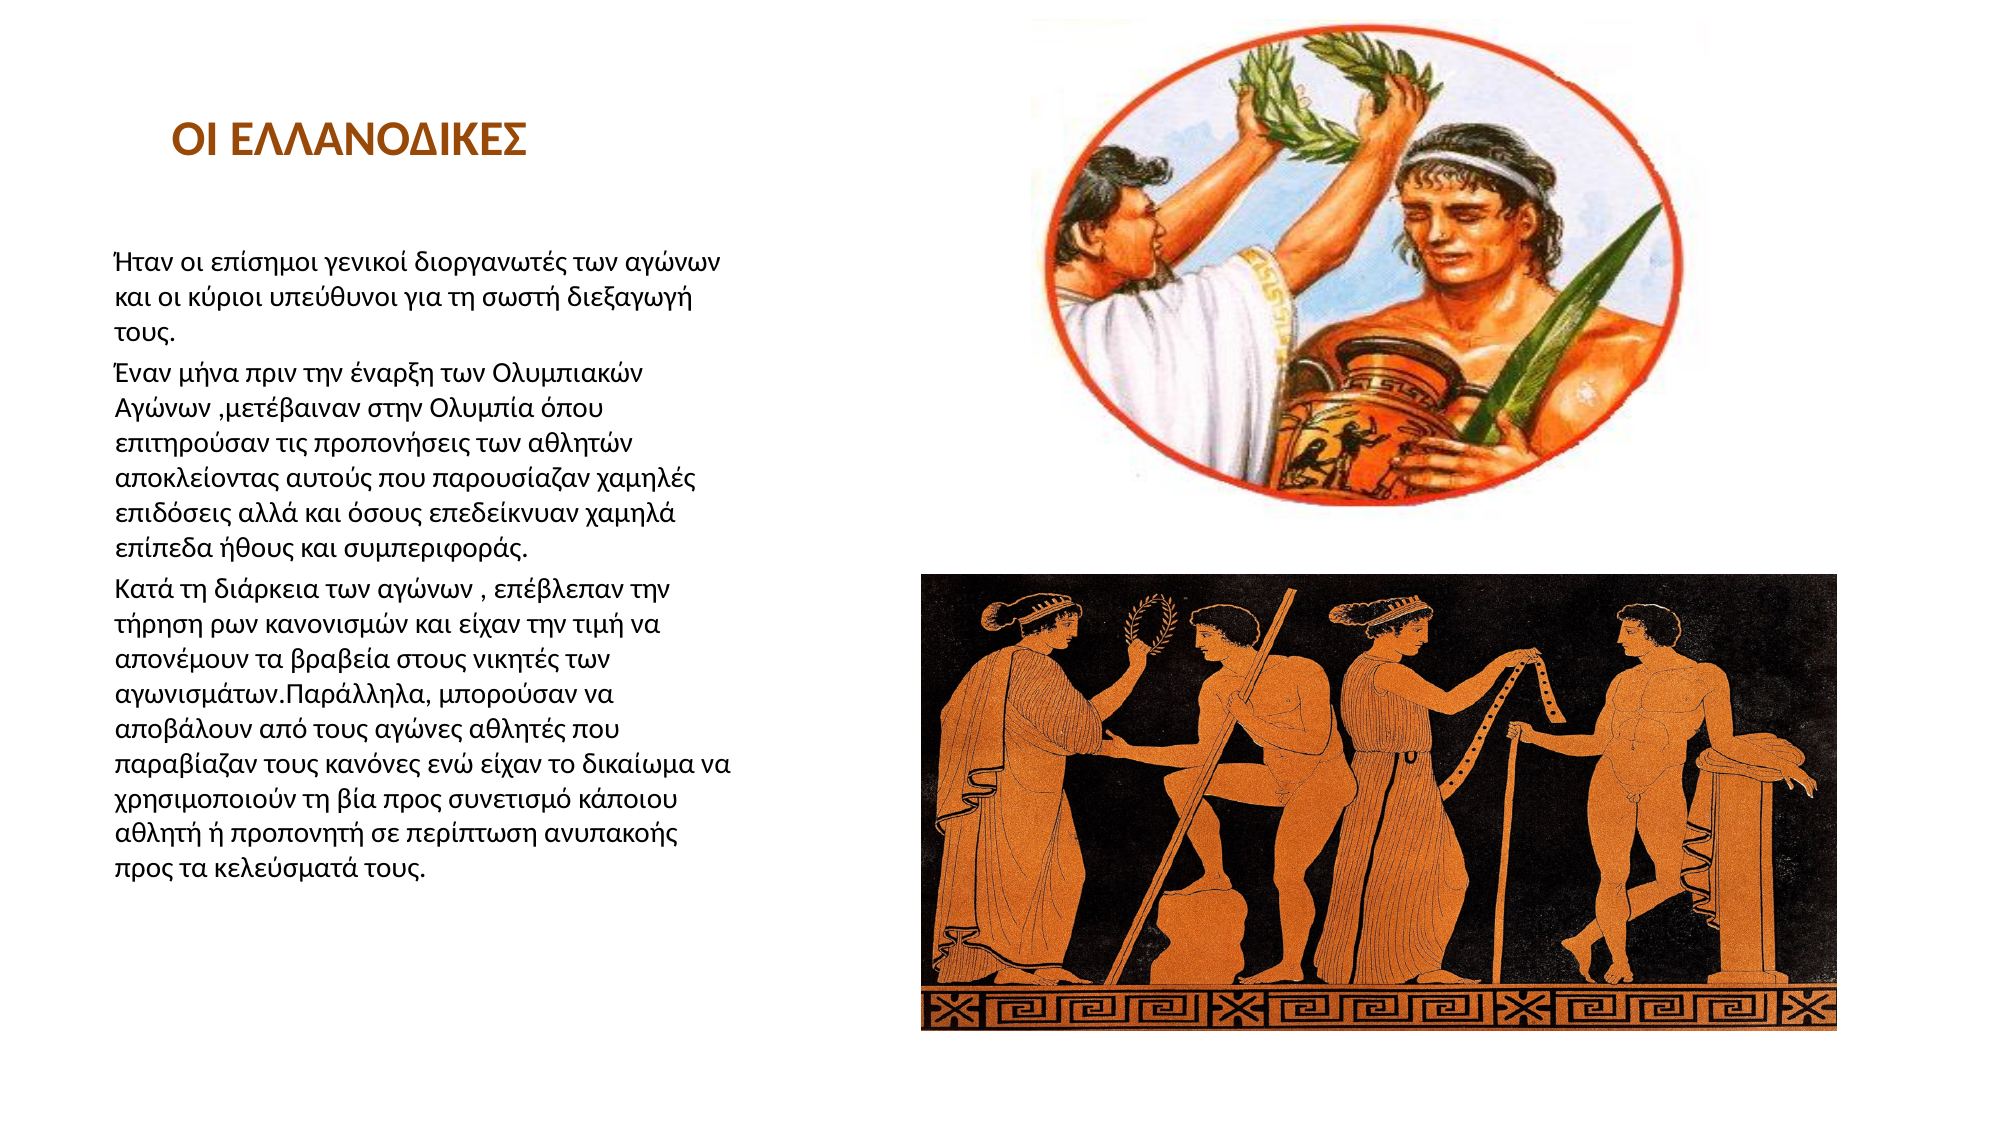

# ΟΙ ΕΛΛΑΝΟΔΙΚΕΣ
Ήταν οι επίσημοι γενικοί διοργανωτές των αγώνων και οι κύριοι υπεύθυνοι για τη σωστή διεξαγωγή τους.
Έναν μήνα πριν την έναρξη των Ολυμπιακών Αγώνων ,μετέβαιναν στην Ολυμπία όπου επιτηρούσαν τις προπονήσεις των αθλητών αποκλείοντας αυτούς που παρουσίαζαν χαμηλές επιδόσεις αλλά και όσους επεδείκνυαν χαμηλά επίπεδα ήθους και συμπεριφοράς.
Κατά τη διάρκεια των αγώνων , επέβλεπαν την τήρηση ρων κανονισμών και είχαν την τιμή να απονέμουν τα βραβεία στους νικητές των αγωνισμάτων.Παράλληλα, μπορούσαν να αποβάλουν από τους αγώνες αθλητές που παραβίαζαν τους κανόνες ενώ είχαν το δικαίωμα να χρησιμοποιούν τη βία προς συνετισμό κάποιου αθλητή ή προπονητή σε περίπτωση ανυπακοής προς τα κελεύσματά τους.